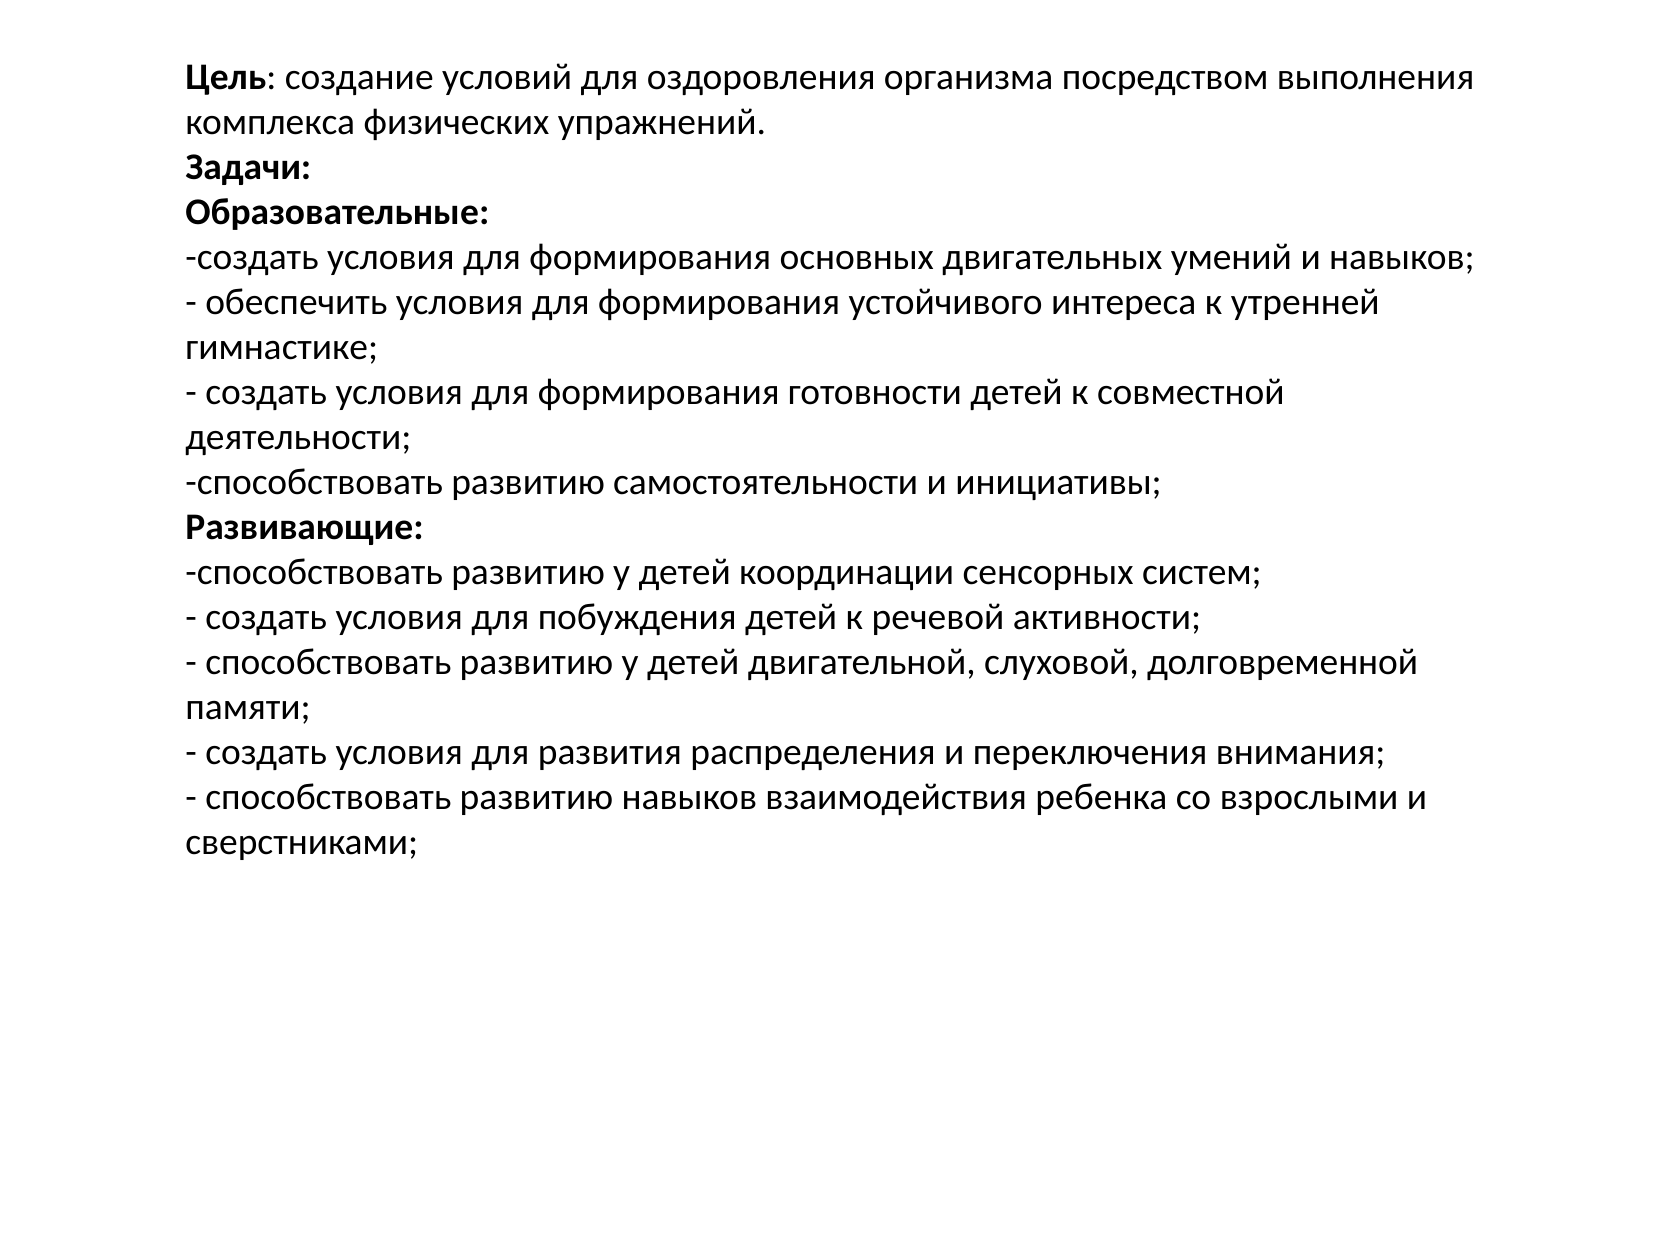

Цель: создание условий для оздоровления организма посредством выполнения комплекса физических упражнений.
Задачи:
Образовательные:
-создать условия для формирования основных двигательных умений и навыков;
- обеспечить условия для формирования устойчивого интереса к утренней гимнастике;
- создать условия для формирования готовности детей к совместной деятельности;
-способствовать развитию самостоятельности и инициативы;
Развивающие:
-способствовать развитию у детей координации сенсорных систем;
- создать условия для побуждения детей к речевой активности;
- способствовать развитию у детей двигательной, слуховой, долговременной памяти;
- создать условия для развития распределения и переключения внимания;
- способствовать развитию навыков взаимодействия ребенка со взрослыми и сверстниками;